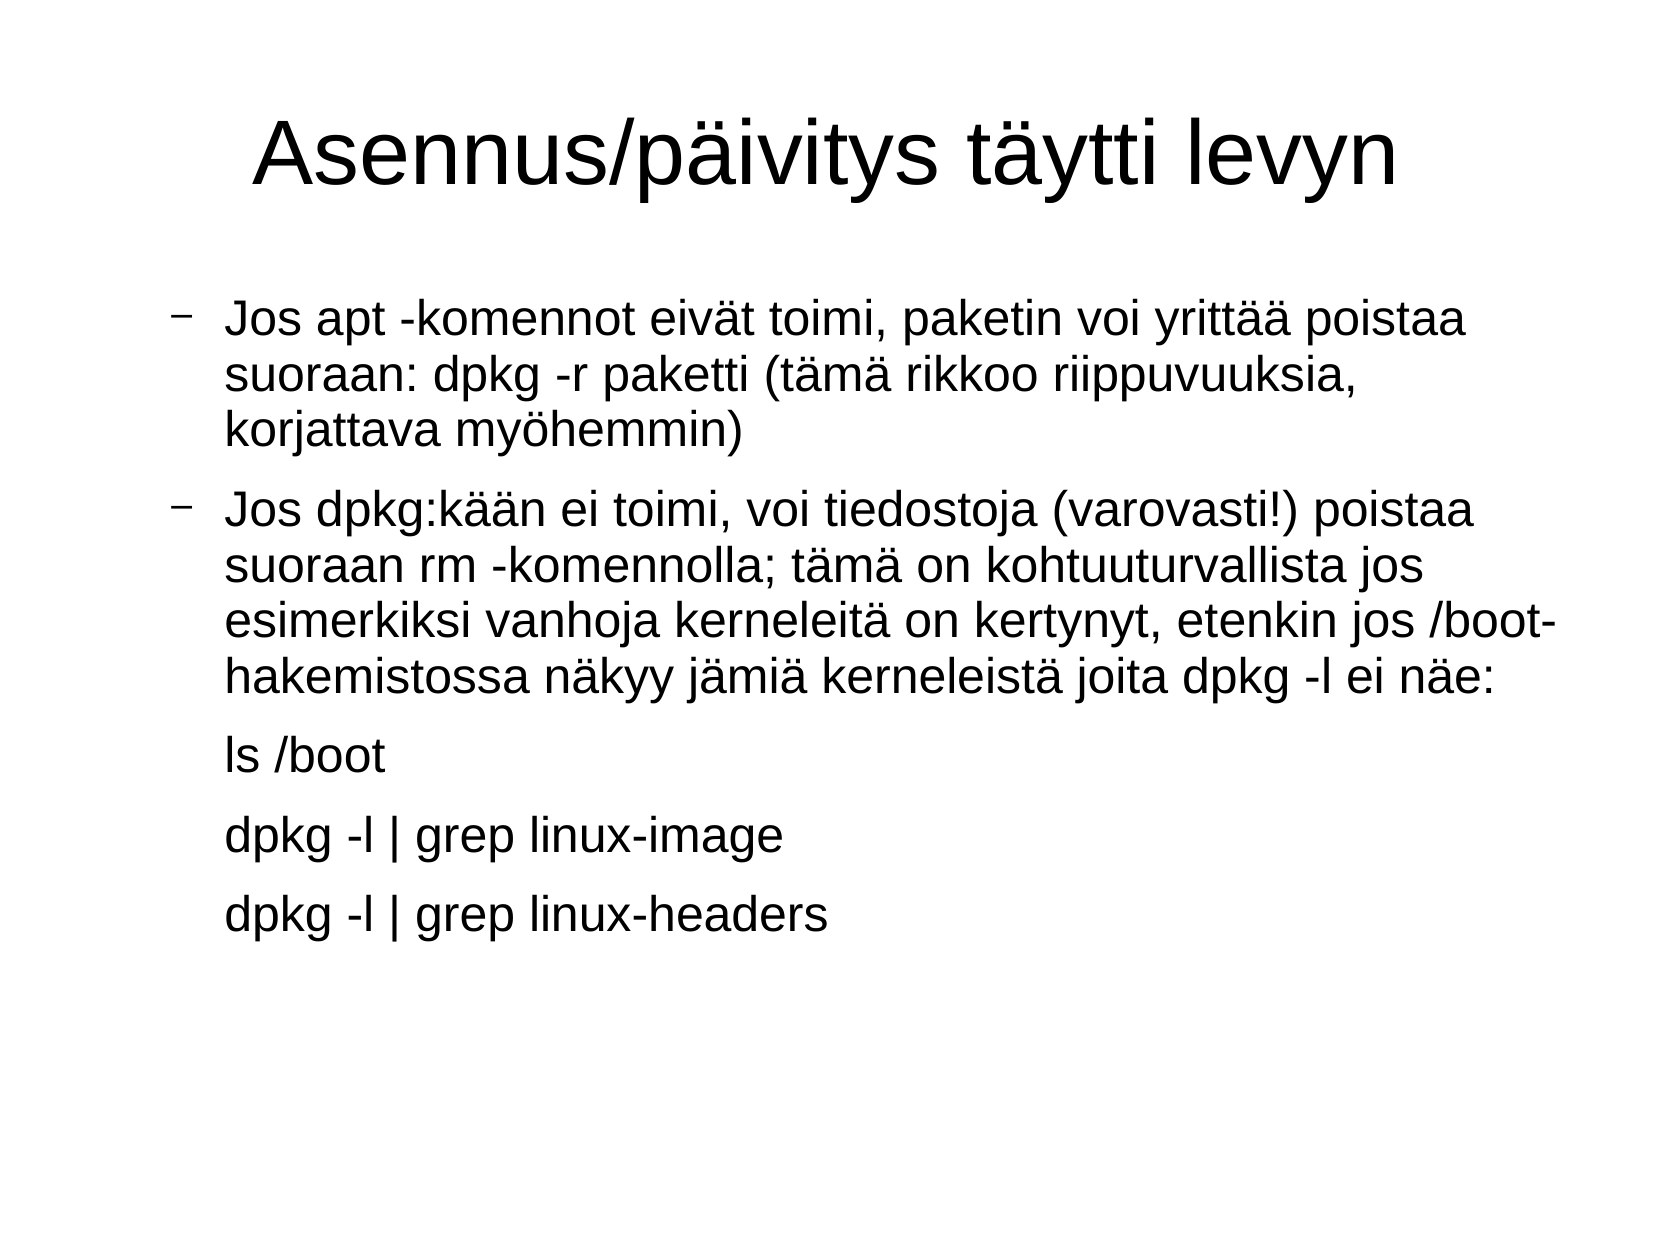

# Asennus/päivitys täytti levyn
Jos apt -komennot eivät toimi, paketin voi yrittää poistaa suoraan: dpkg -r paketti (tämä rikkoo riippuvuuksia, korjattava myöhemmin)
Jos dpkg:kään ei toimi, voi tiedostoja (varovasti!) poistaa suoraan rm -komennolla; tämä on kohtuuturvallista jos esimerkiksi vanhoja kerneleitä on kertynyt, etenkin jos /boot-hakemistossa näkyy jämiä kerneleistä joita dpkg -l ei näe:
ls /boot
dpkg -l | grep linux-image
dpkg -l | grep linux-headers